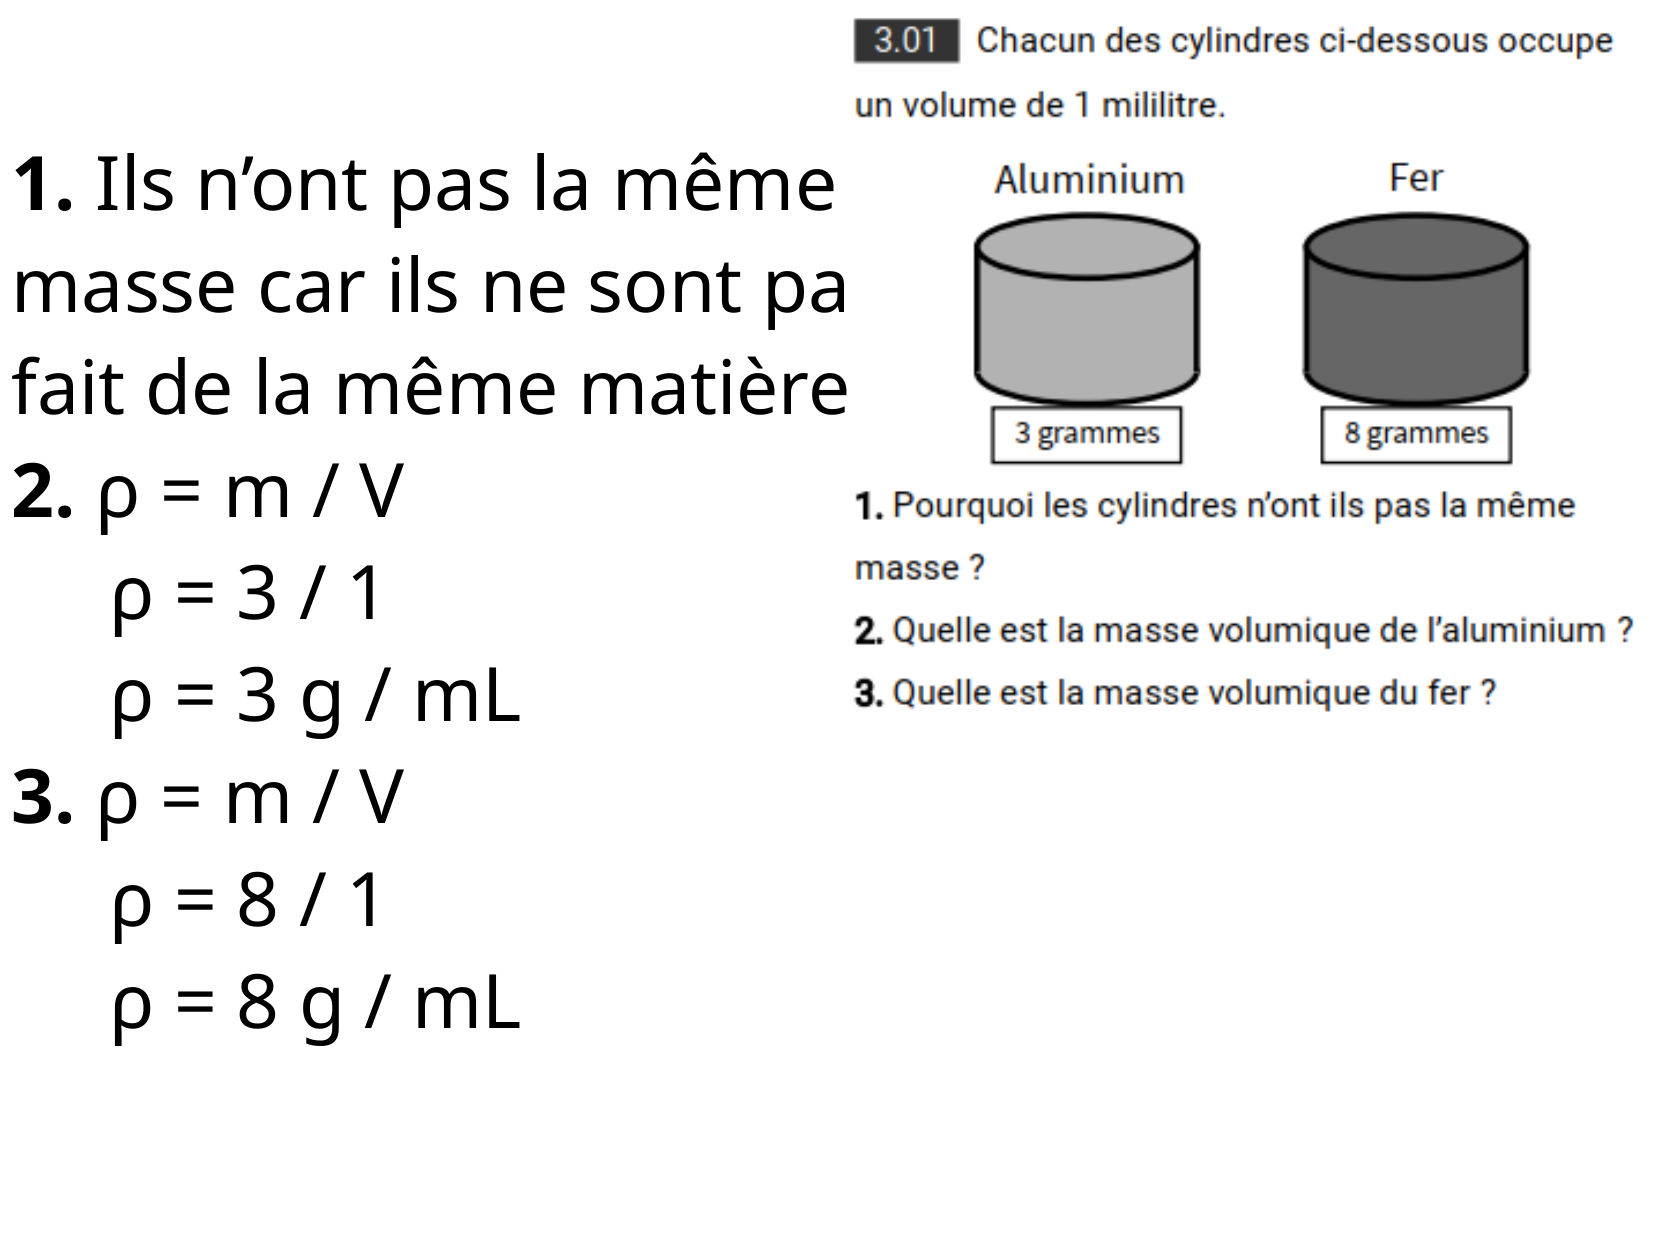

#
1. Ils n’ont pas la même
masse car ils ne sont pas
fait de la même matière.
2. ρ = m / V
 ρ = 3 / 1
 ρ = 3 g / mL
3. ρ = m / V
 ρ = 8 / 1
 ρ = 8 g / mL